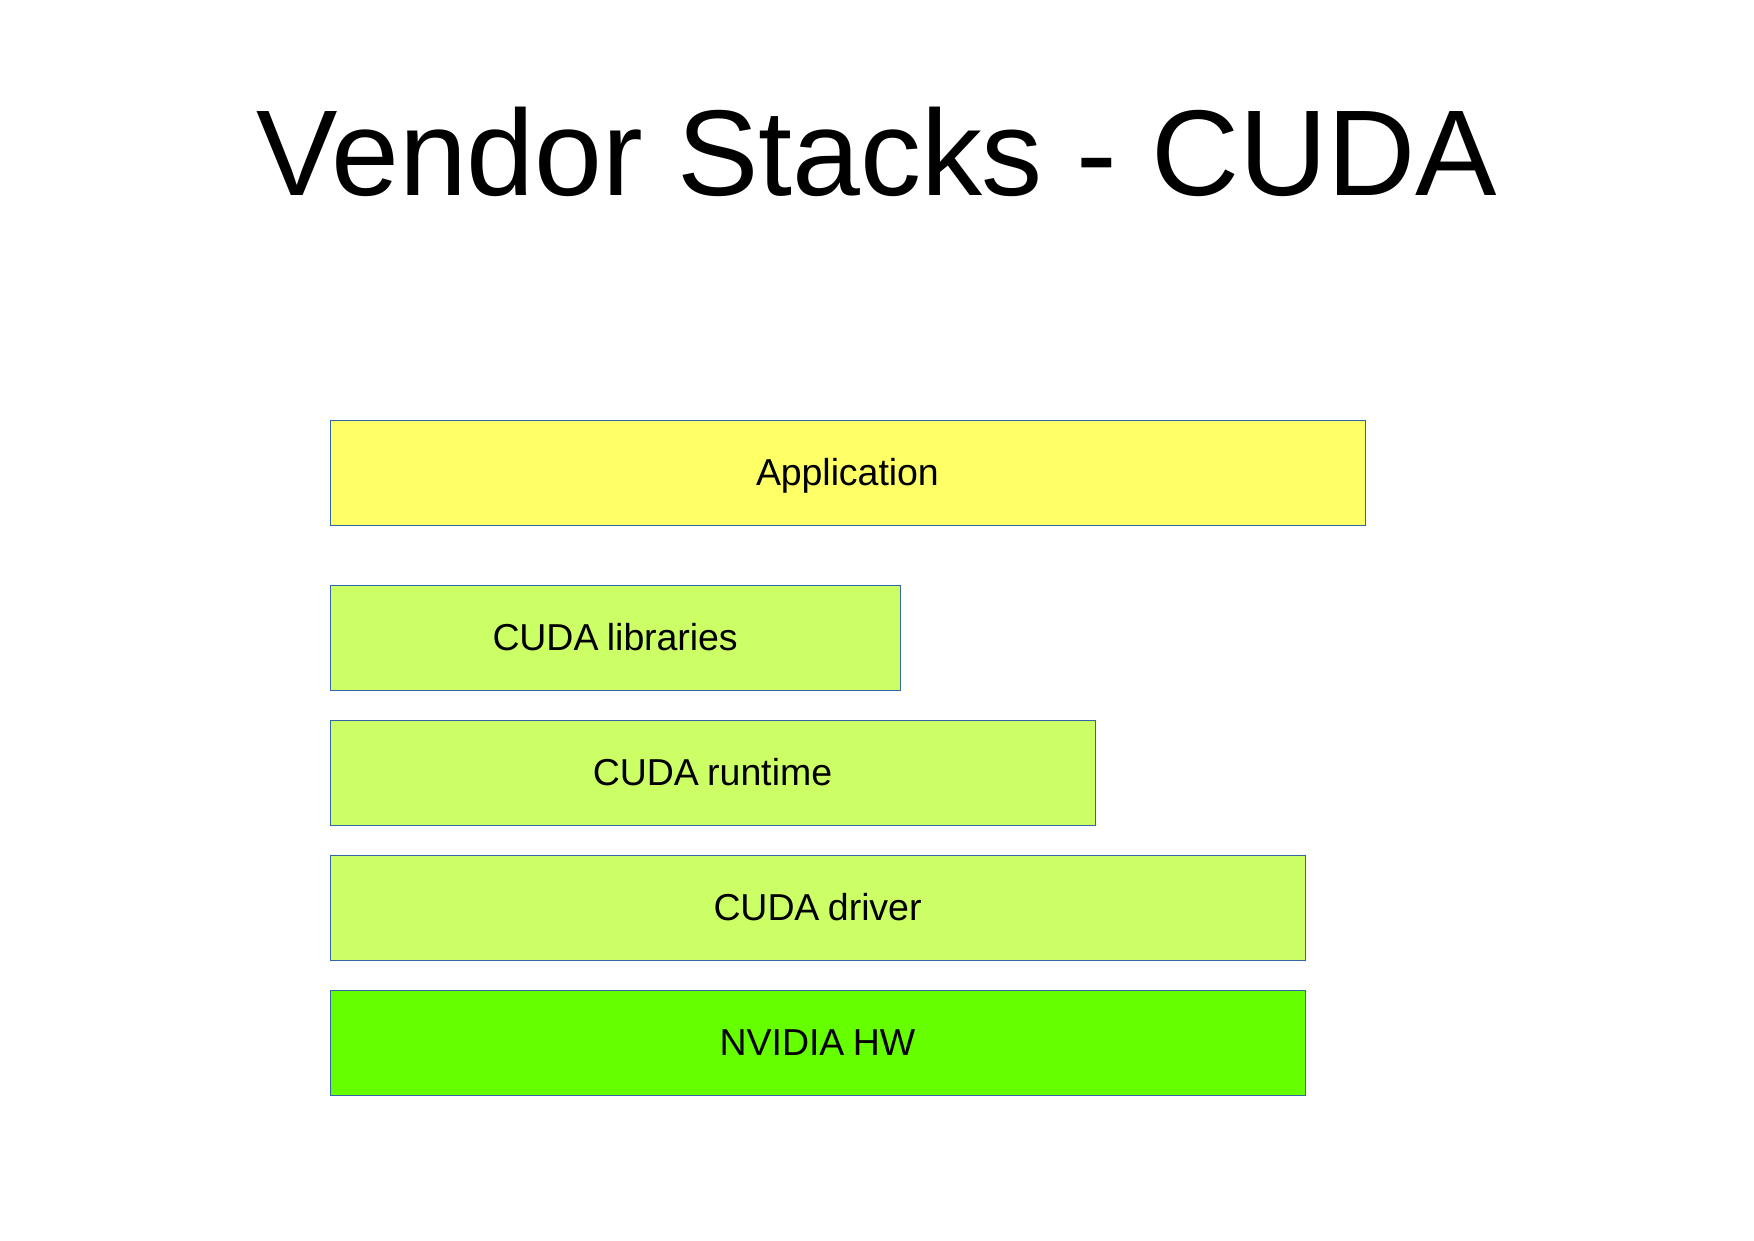

# Vendor Stacks - CUDA
Application
CUDA libraries
CUDA runtime
CUDA driver
NVIDIA HW